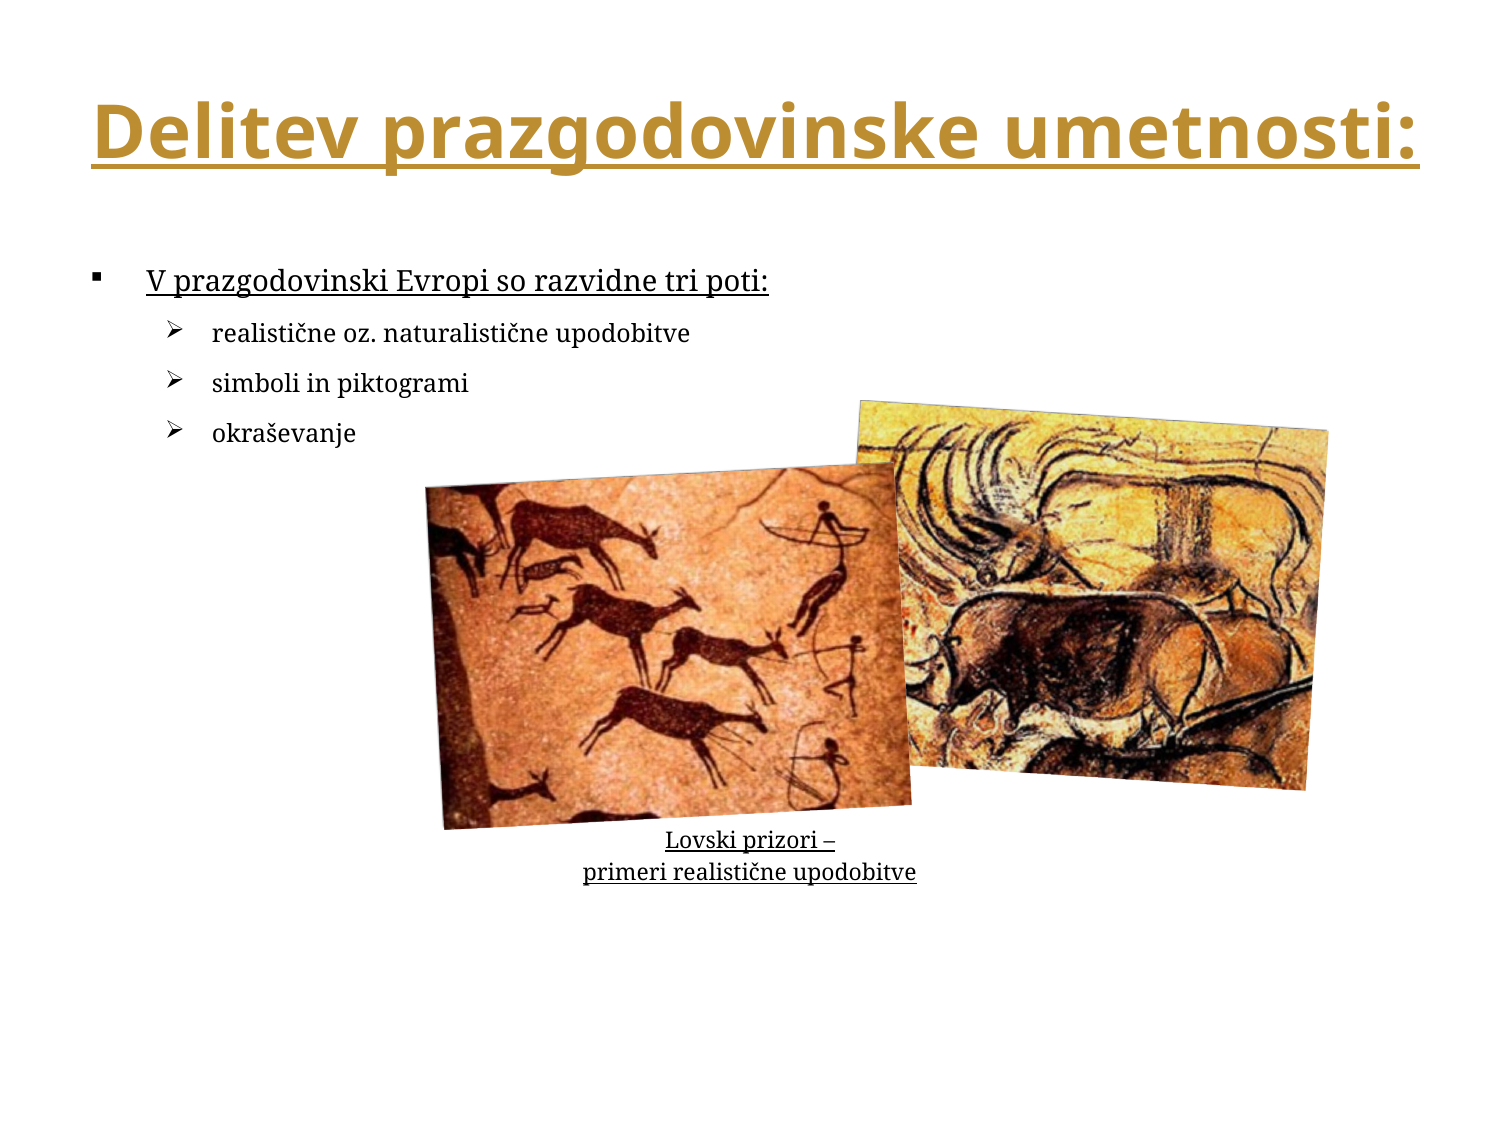

Delitev prazgodovinske umetnosti:
# V prazgodovinski Evropi so razvidne tri poti:
realistične oz. naturalistične upodobitve
simboli in piktogrami
okraševanje
Lovski prizori –
primeri realistične upodobitve